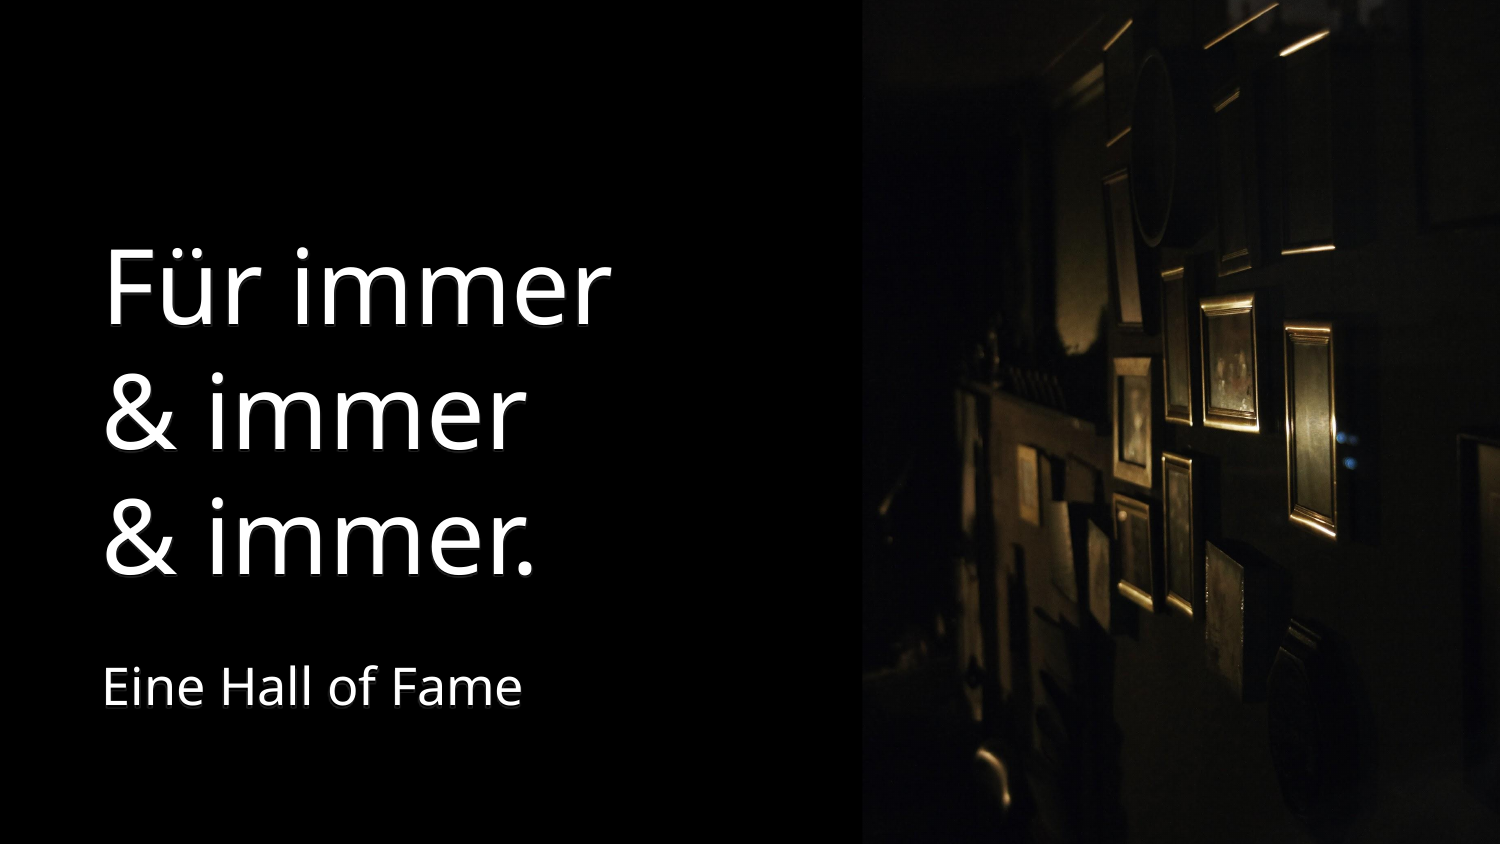

Für immer
& immer
& immer.
Eine Hall of Fame